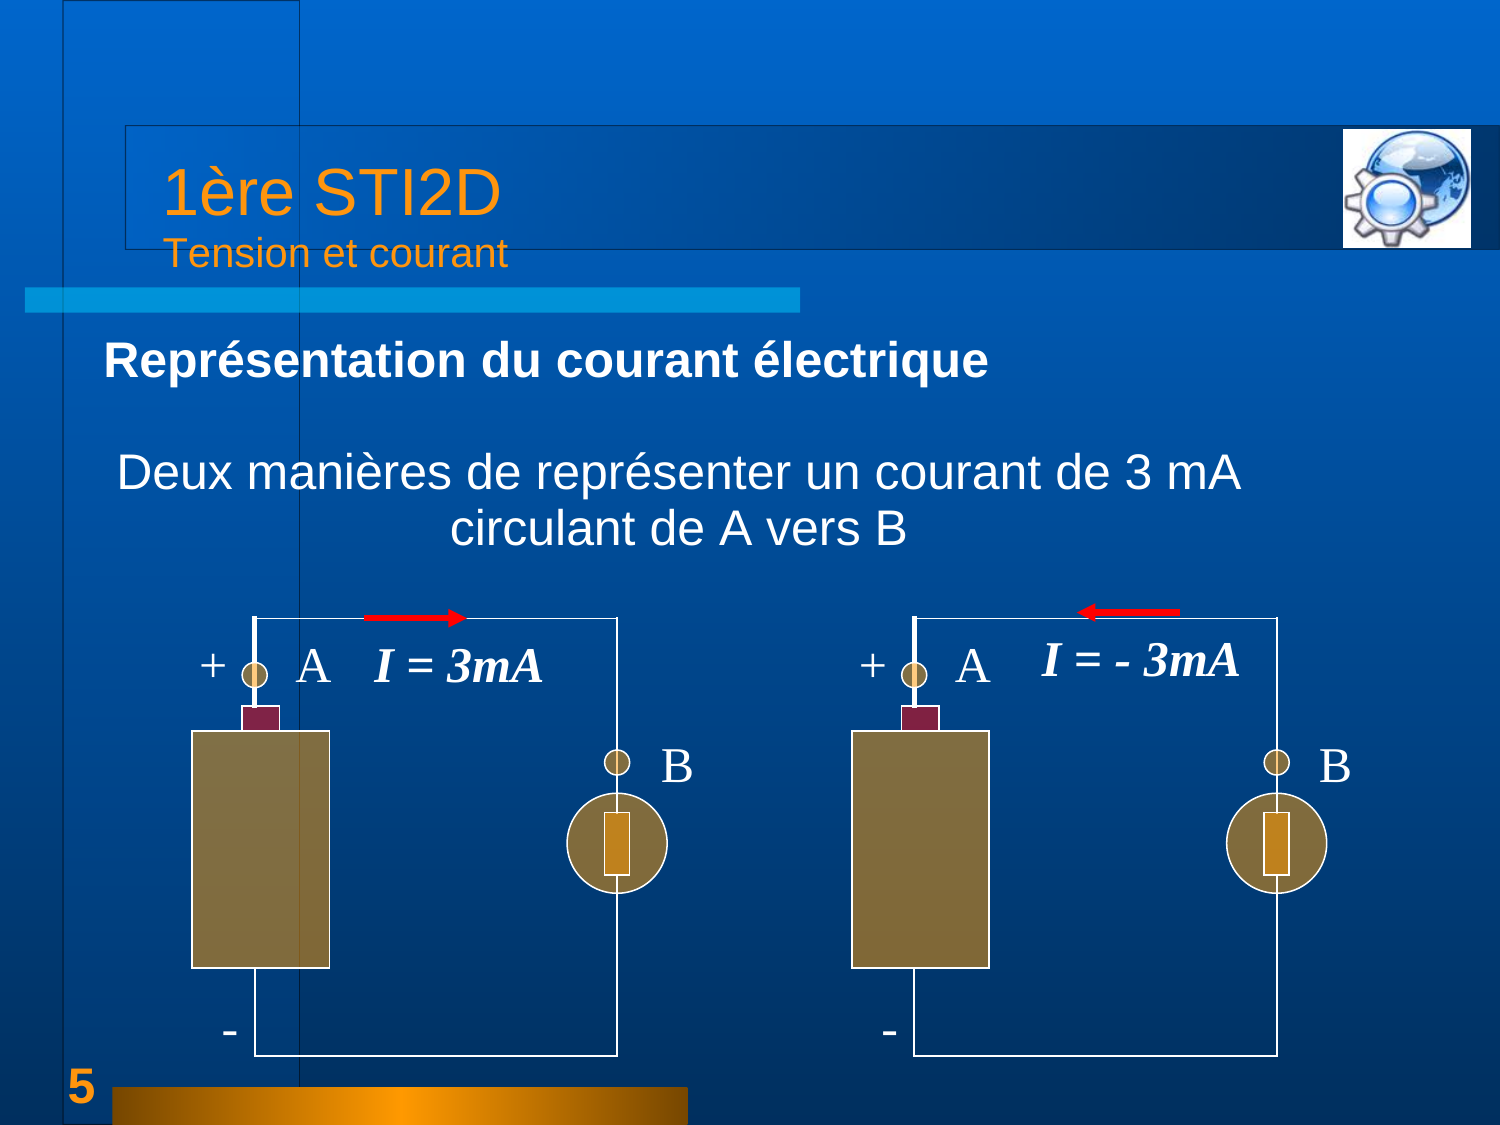

Représentation du courant électrique
Deux manières de représenter un courant de 3 mA circulant de A vers B
I = - 3mA
+
A
-
B
+
A
I = 3mA
B
-